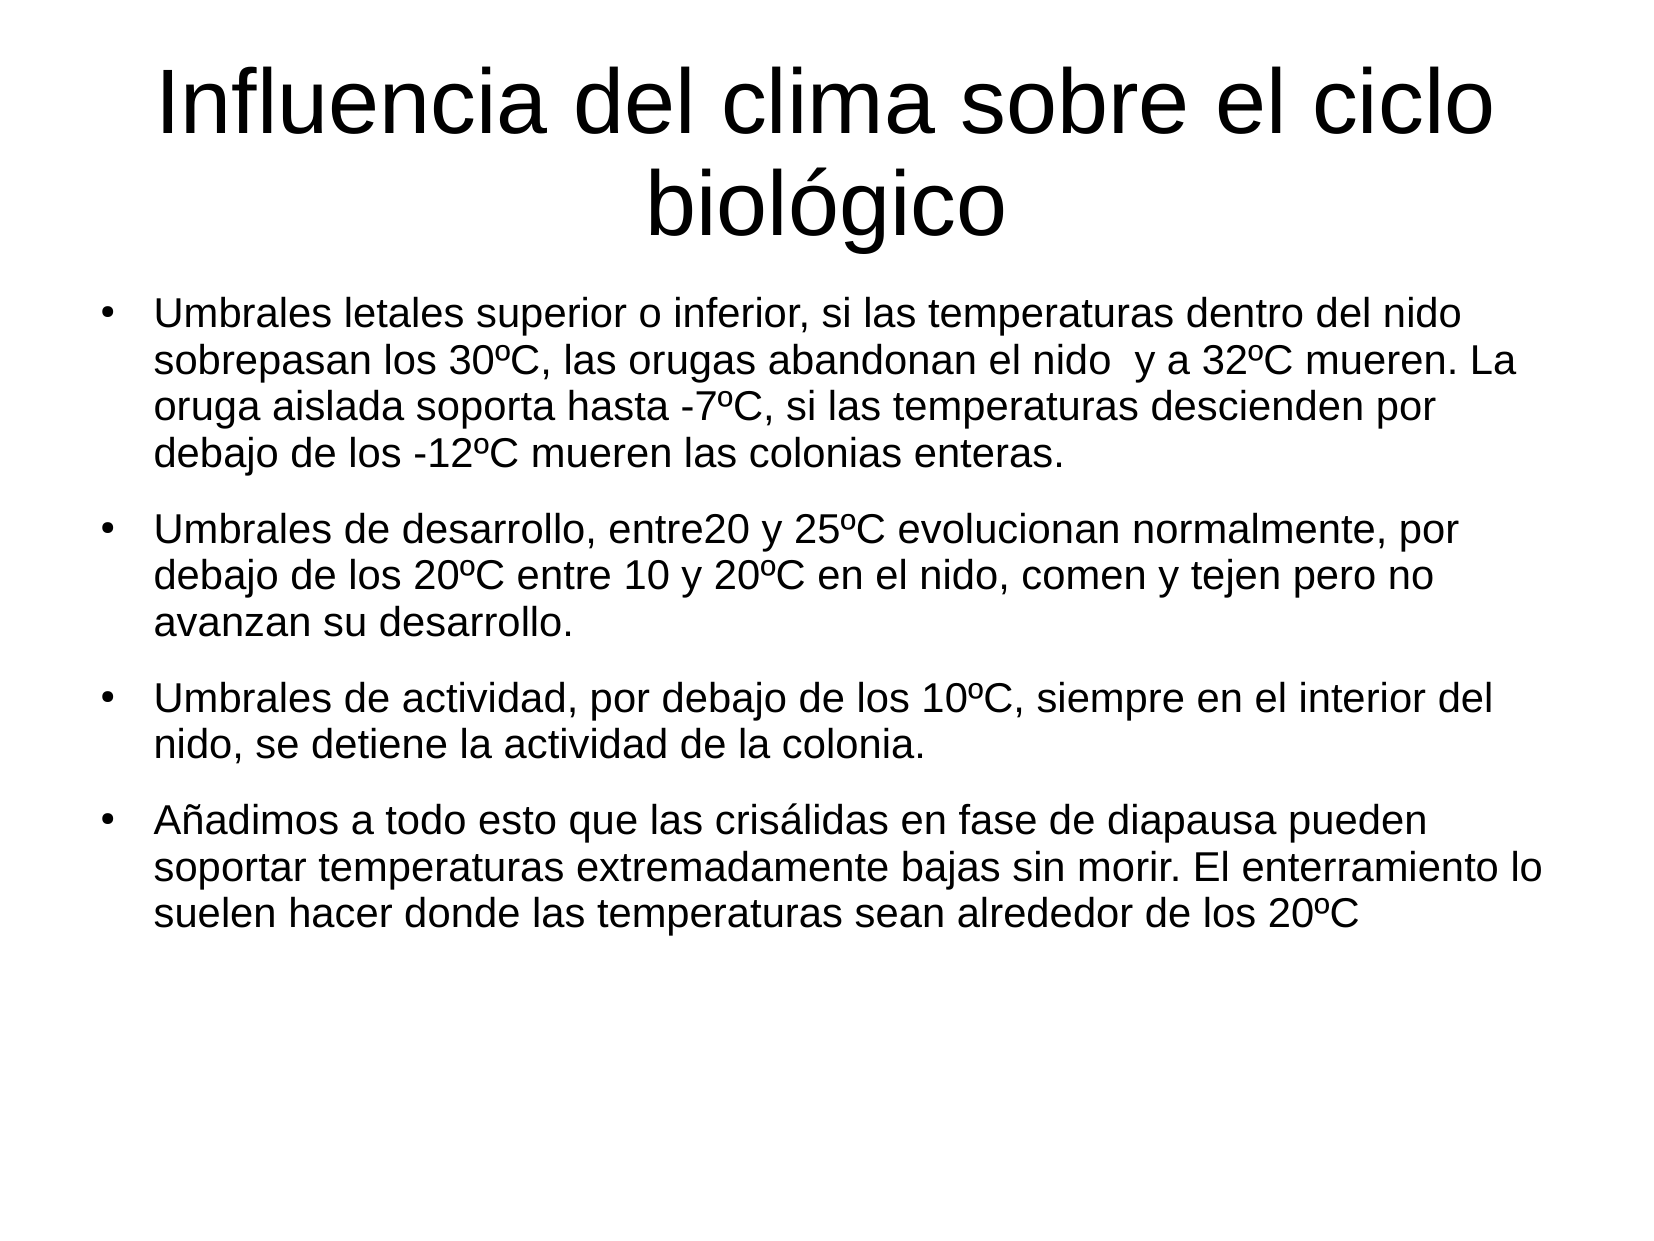

# Influencia del clima sobre el ciclo biológico
Umbrales letales superior o inferior, si las temperaturas dentro del nido sobrepasan los 30ºC, las orugas abandonan el nido y a 32ºC mueren. La oruga aislada soporta hasta -7ºC, si las temperaturas descienden por debajo de los -12ºC mueren las colonias enteras.
Umbrales de desarrollo, entre20 y 25ºC evolucionan normalmente, por debajo de los 20ºC entre 10 y 20ºC en el nido, comen y tejen pero no avanzan su desarrollo.
Umbrales de actividad, por debajo de los 10ºC, siempre en el interior del nido, se detiene la actividad de la colonia.
Añadimos a todo esto que las crisálidas en fase de diapausa pueden soportar temperaturas extremadamente bajas sin morir. El enterramiento lo suelen hacer donde las temperaturas sean alrededor de los 20ºC